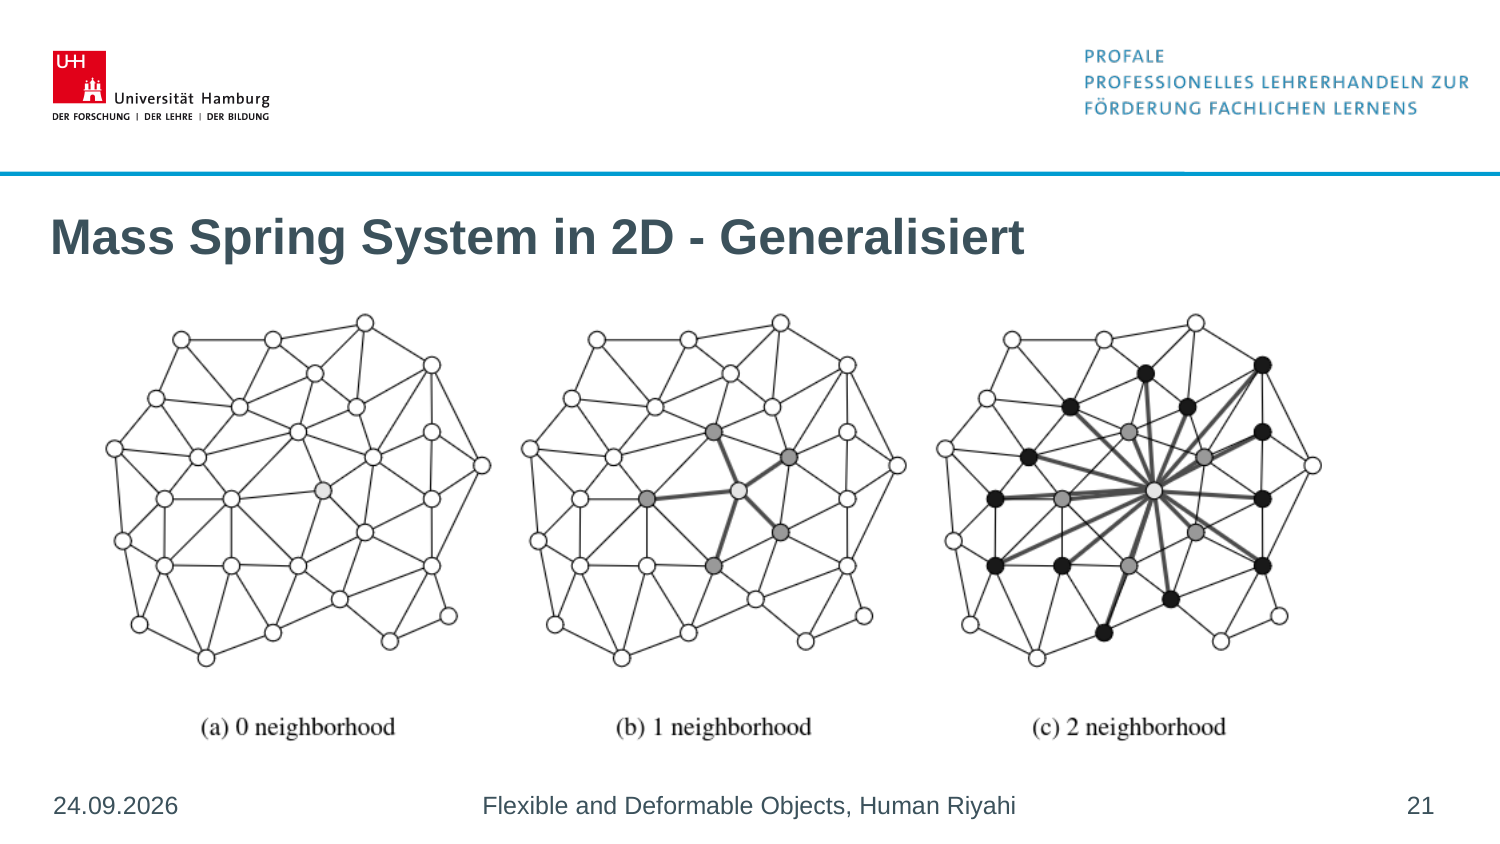

# Mass Spring System in 2D - Generalisiert
Flexible and Deformable Objects, Human Riyahi